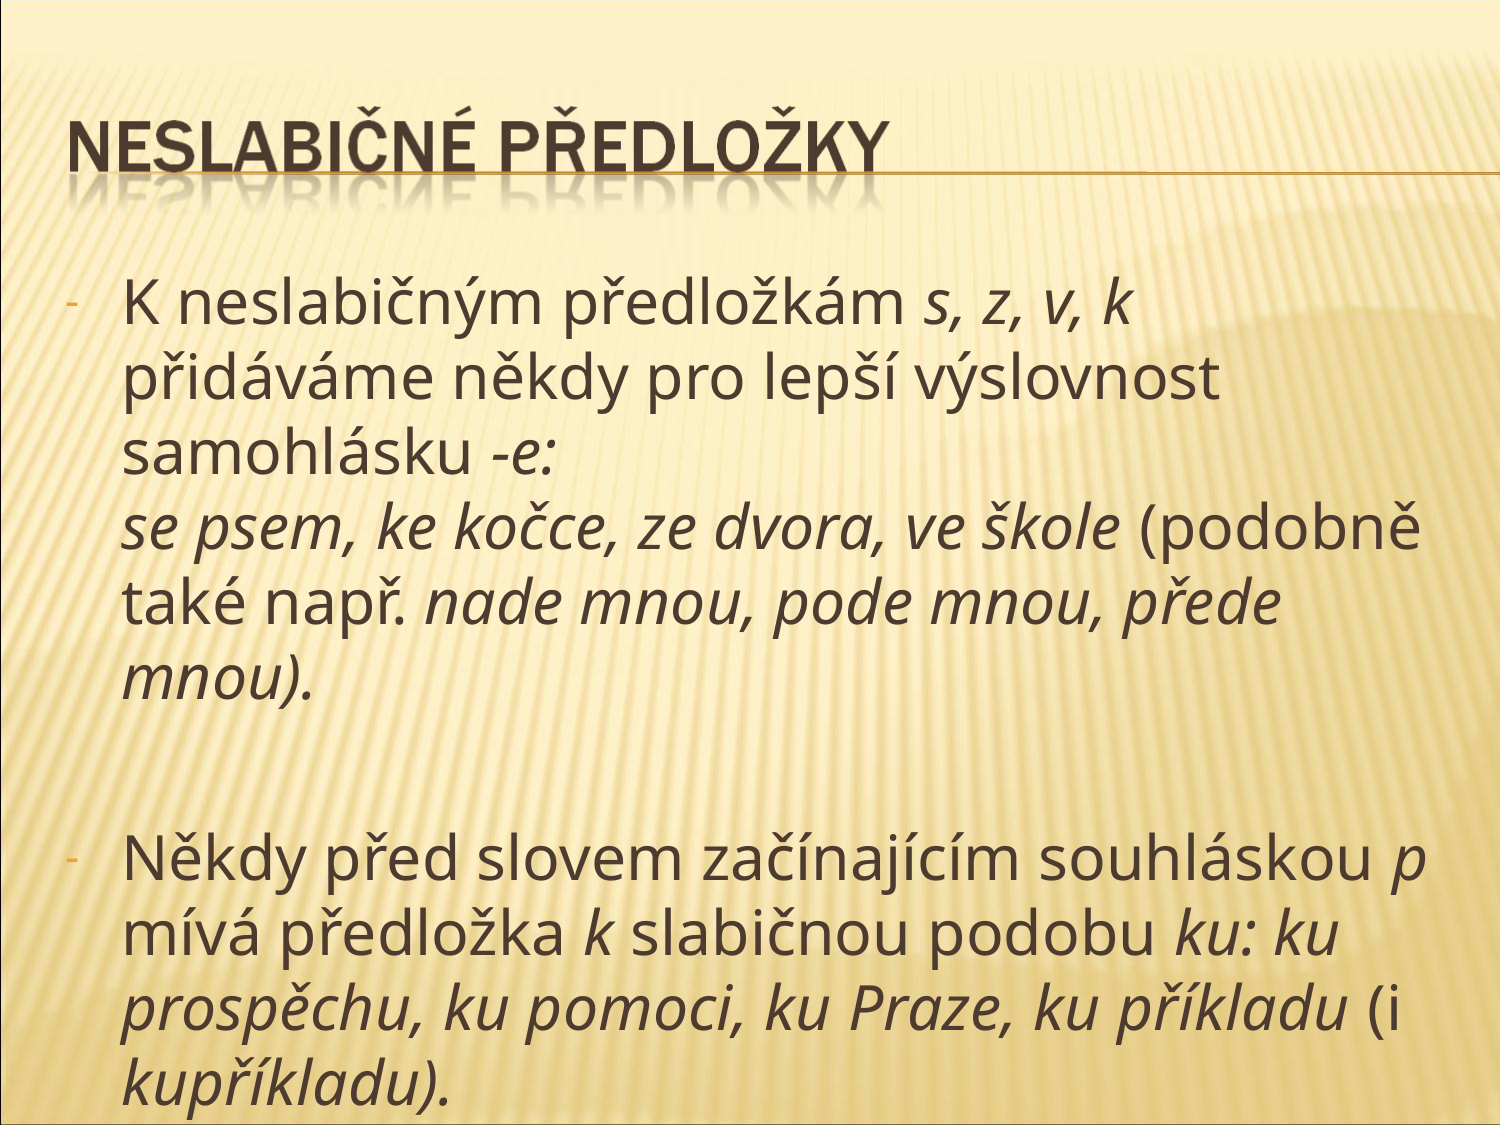

# K neslabičným předložkám s, z, v, k přidáváme někdy pro lepší výslovnost samohlásku -e: se psem, ke kočce, ze dvora, ve škole (podobně také např. nade mnou, pode mnou, přede mnou).
Někdy před slovem začínajícím souhláskou p mívá předložka k slabičnou podobu ku: ku prospěchu, ku pomoci, ku Praze, ku příkladu (i kupříkladu).